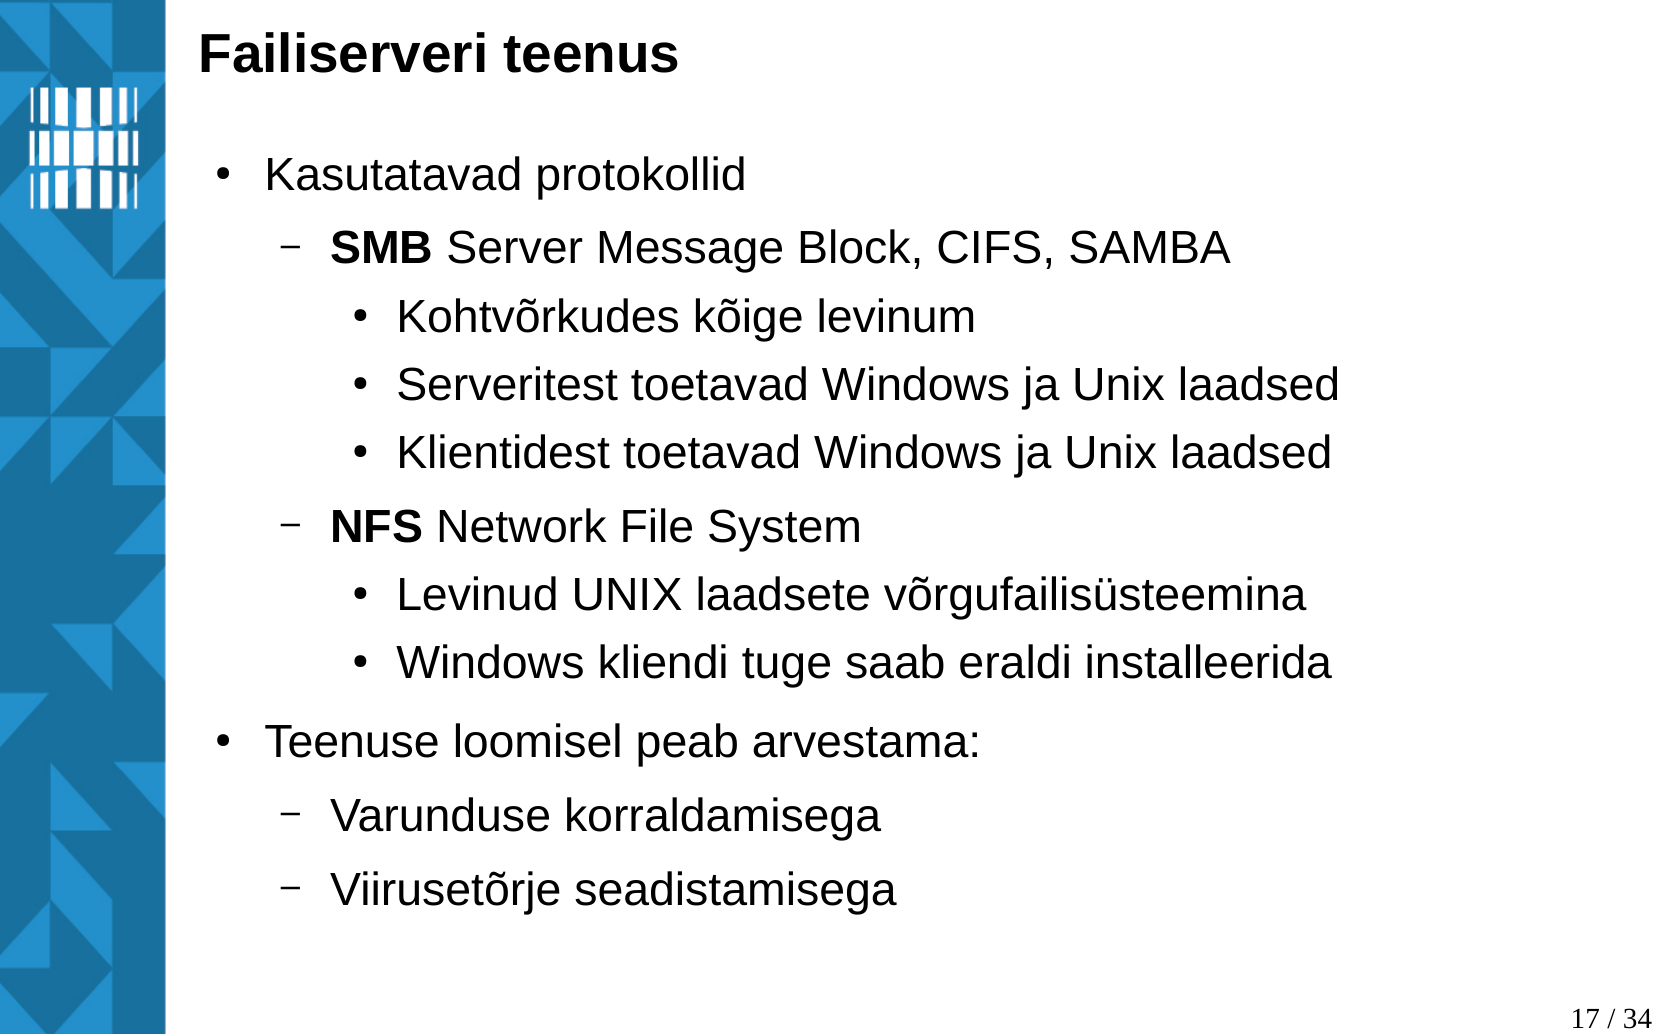

# Failiserveri teenus
Kasutatavad protokollid
SMB Server Message Block, CIFS, SAMBA
Kohtvõrkudes kõige levinum
Serveritest toetavad Windows ja Unix laadsed
Klientidest toetavad Windows ja Unix laadsed
NFS Network File System
Levinud UNIX laadsete võrgufailisüsteemina
Windows kliendi tuge saab eraldi installeerida
Teenuse loomisel peab arvestama:
Varunduse korraldamisega
Viirusetõrje seadistamisega
17